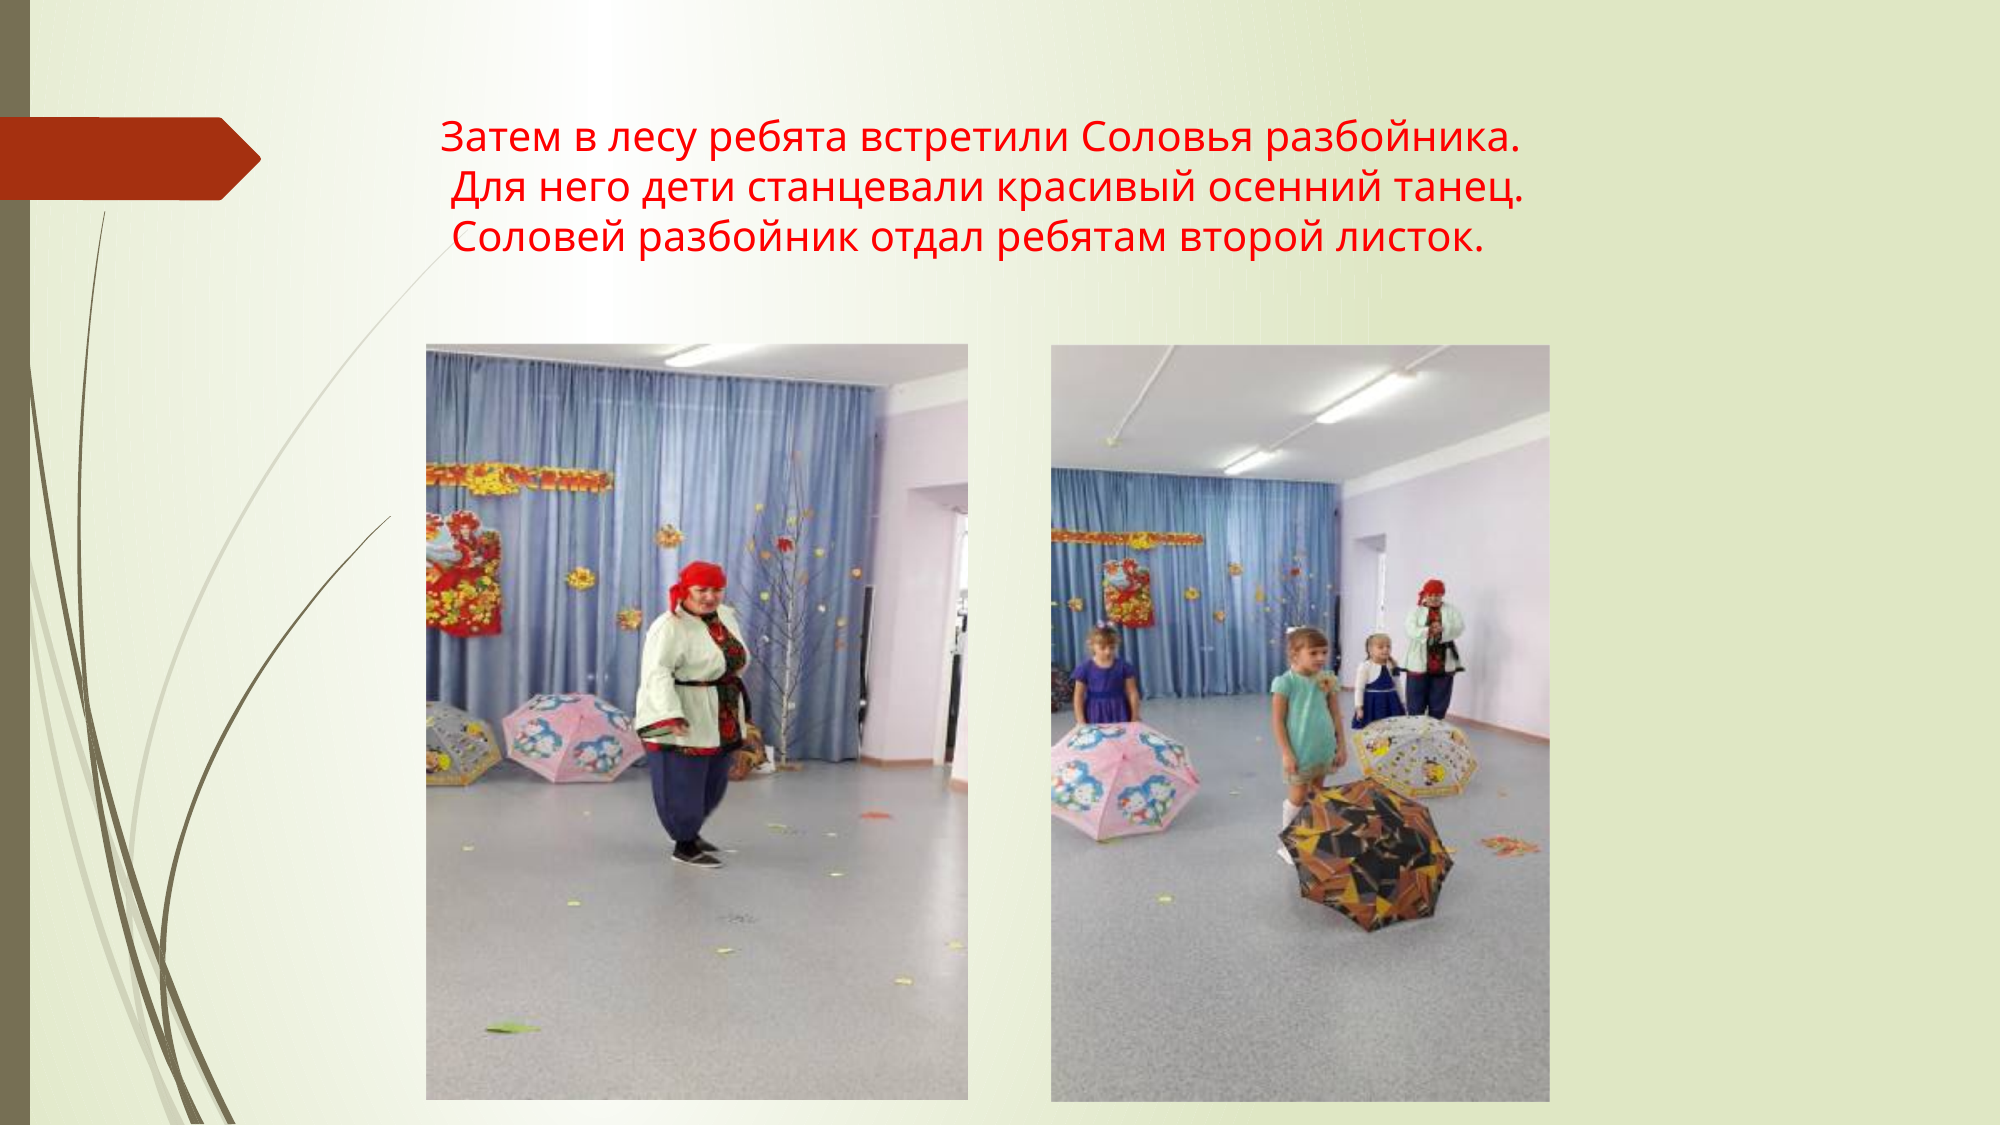

# Затем в лесу ребята встретили Соловья разбойника. Для него дети станцевали красивый осенний танец. Соловей разбойник отдал ребятам второй листок.